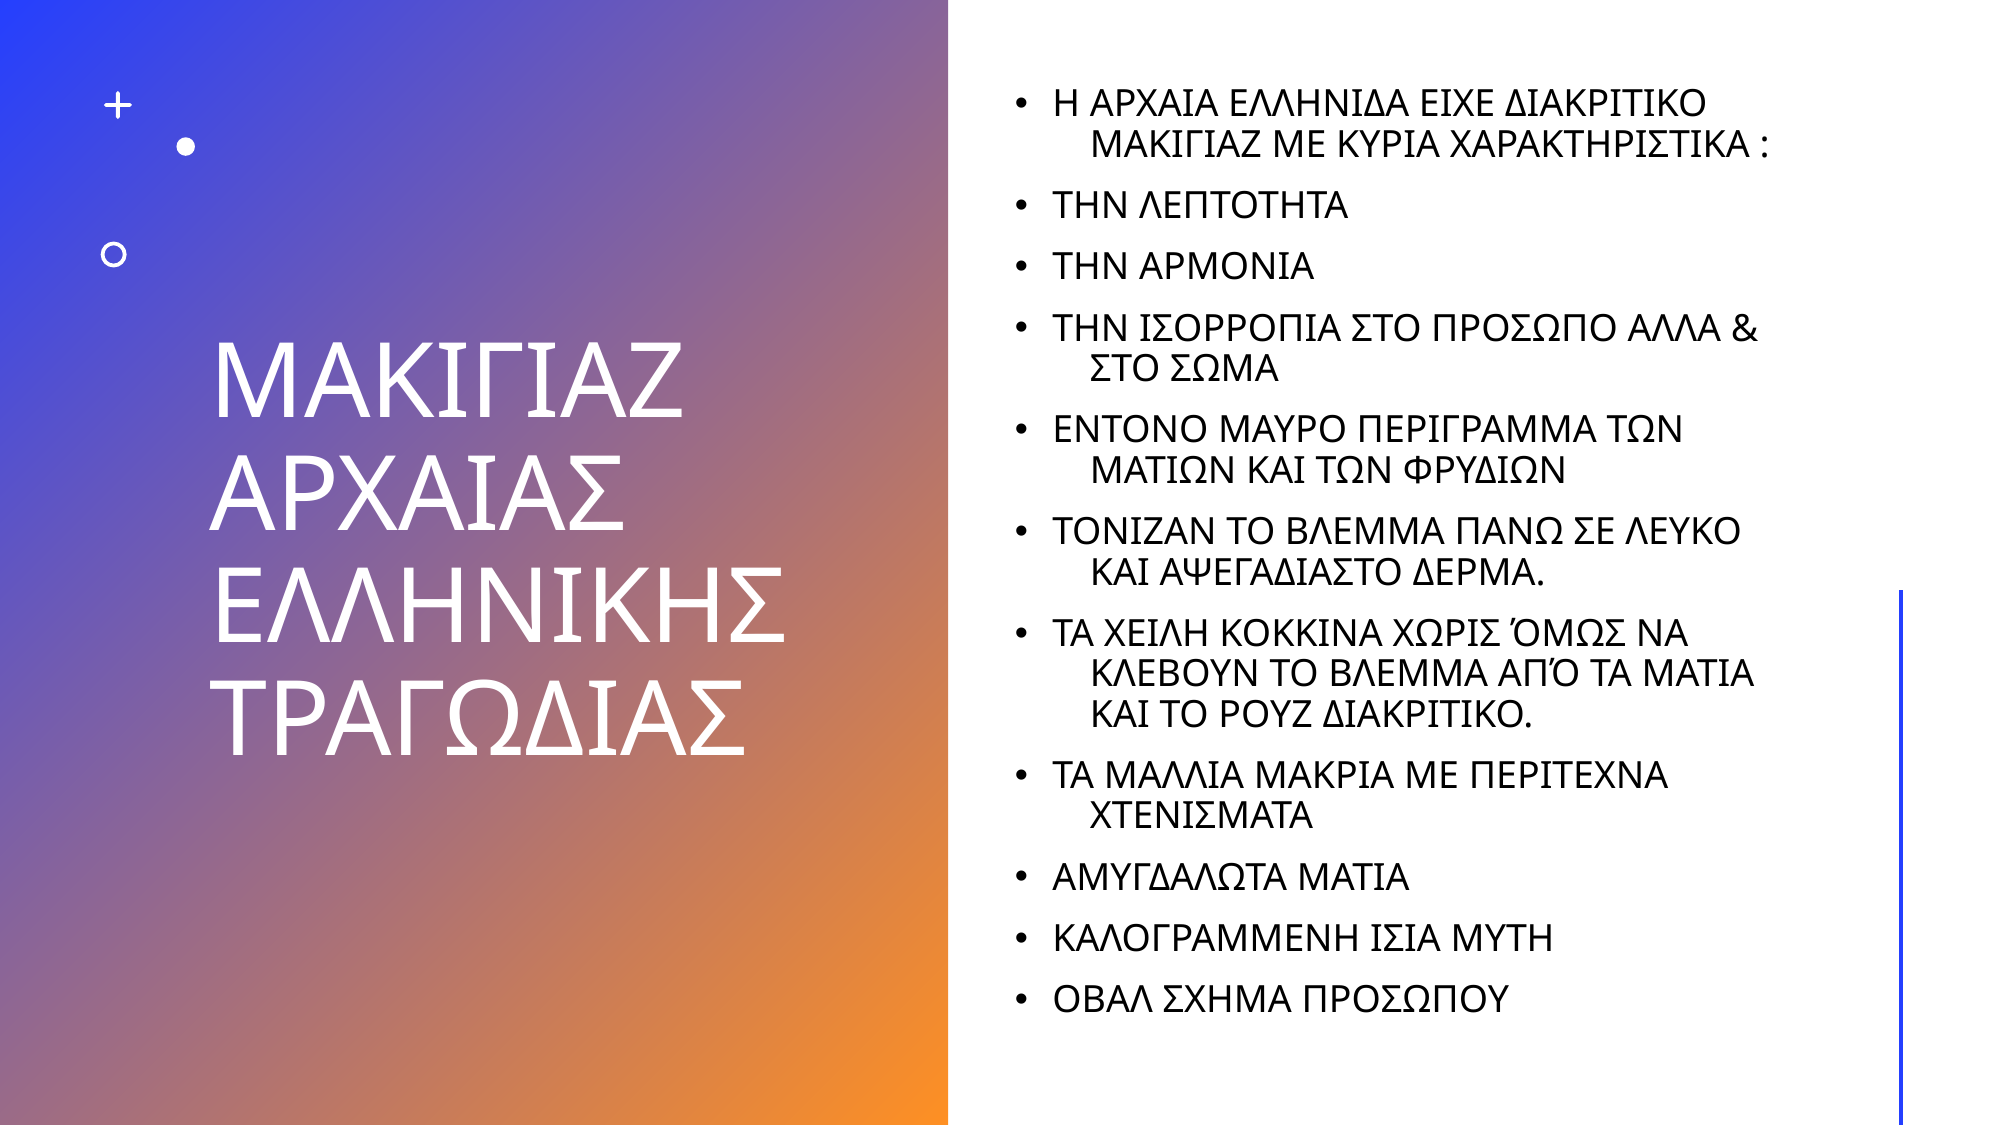

# ΜΑΚΙΓΙΑΖ ΑΡΧΑΙΑΣ ΕΛΛΗΝΙΚΗΣ ΤΡΑΓΩΔΙΑΣ
Η ΑΡΧΑΙΑ ΕΛΛΗΝΙΔΑ ΕΙΧΕ ΔΙΑΚΡΙΤΙΚΟ ΜΑΚΙΓΙΑΖ ΜΕ ΚΥΡΙΑ ΧΑΡΑΚΤΗΡΙΣΤΙΚΑ :
ΤΗΝ ΛΕΠΤΟΤΗΤΑ
ΤΗΝ ΑΡΜΟΝΙΑ
ΤΗΝ ΙΣΟΡΡΟΠΙΑ ΣΤΟ ΠΡΟΣΩΠΟ ΑΛΛΑ & ΣΤΟ ΣΩΜΑ
ΕΝΤΟΝΟ ΜΑΥΡΟ ΠΕΡΙΓΡΑΜΜΑ ΤΩΝ ΜΑΤΙΩΝ ΚΑΙ ΤΩΝ ΦΡΥΔΙΩΝ
ΤΟΝΙΖΑΝ ΤΟ ΒΛΕΜΜΑ ΠΑΝΩ ΣΕ ΛΕΥΚΟ ΚΑΙ ΑΨΕΓΑΔΙΑΣΤΟ ΔΕΡΜΑ.
ΤΑ ΧΕΙΛΗ ΚΟΚΚΙΝΑ ΧΩΡΙΣ ΌΜΩΣ ΝΑ ΚΛΕΒΟΥΝ ΤΟ ΒΛΕΜΜΑ ΑΠΌ ΤΑ ΜΑΤΙΑ ΚΑΙ ΤΟ ΡΟΥΖ ΔΙΑΚΡΙΤΙΚΟ.
ΤΑ ΜΑΛΛΙΑ ΜΑΚΡΙΑ ΜΕ ΠΕΡΙΤΕΧΝΑ ΧΤΕΝΙΣΜΑΤΑ
ΑΜΥΓΔΑΛΩΤΑ ΜΑΤΙΑ
ΚΑΛΟΓΡΑΜΜΕΝΗ ΙΣΙΑ ΜΥΤΗ
ΟΒΑΛ ΣΧΗΜΑ ΠΡΟΣΩΠΟΥ